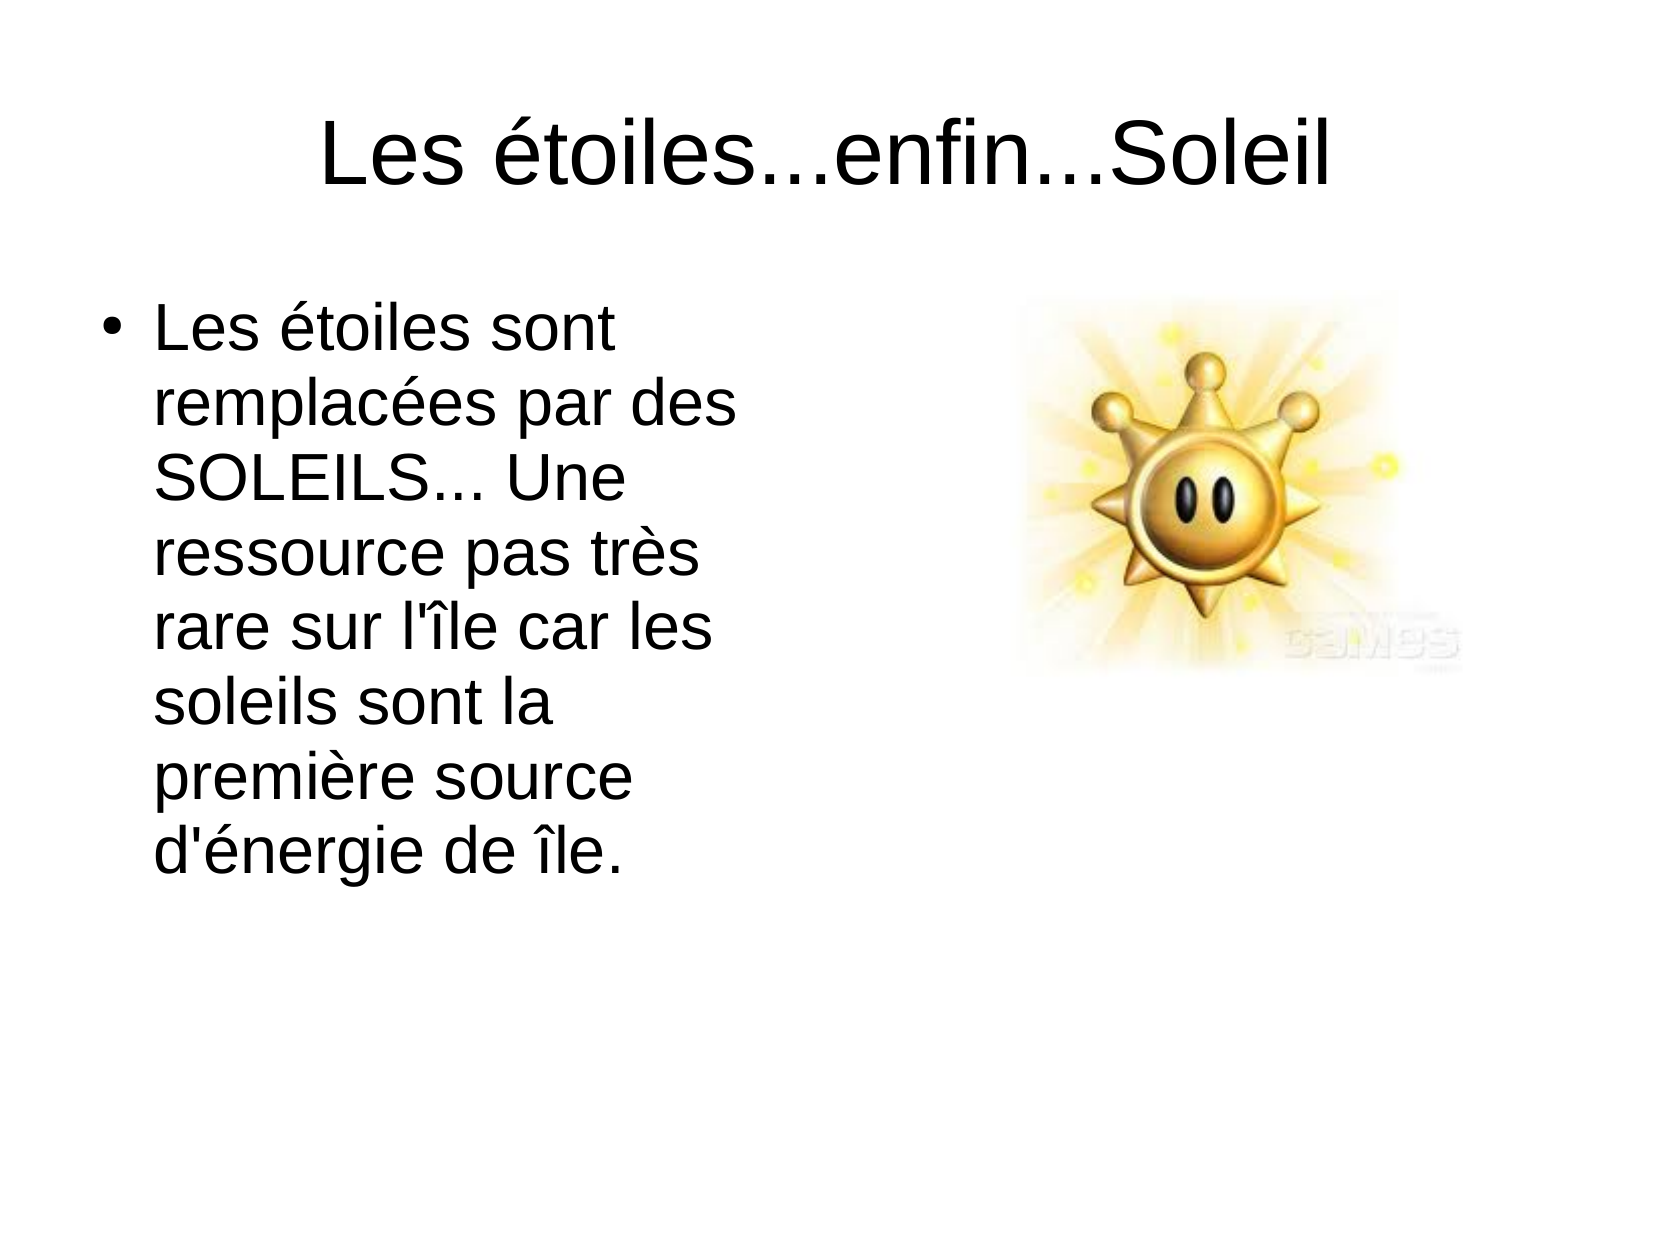

# Les étoiles...enfin...Soleil
Les étoiles sont remplacées par des SOLEILS... Une ressource pas très rare sur l'île car les soleils sont la première source d'énergie de île.